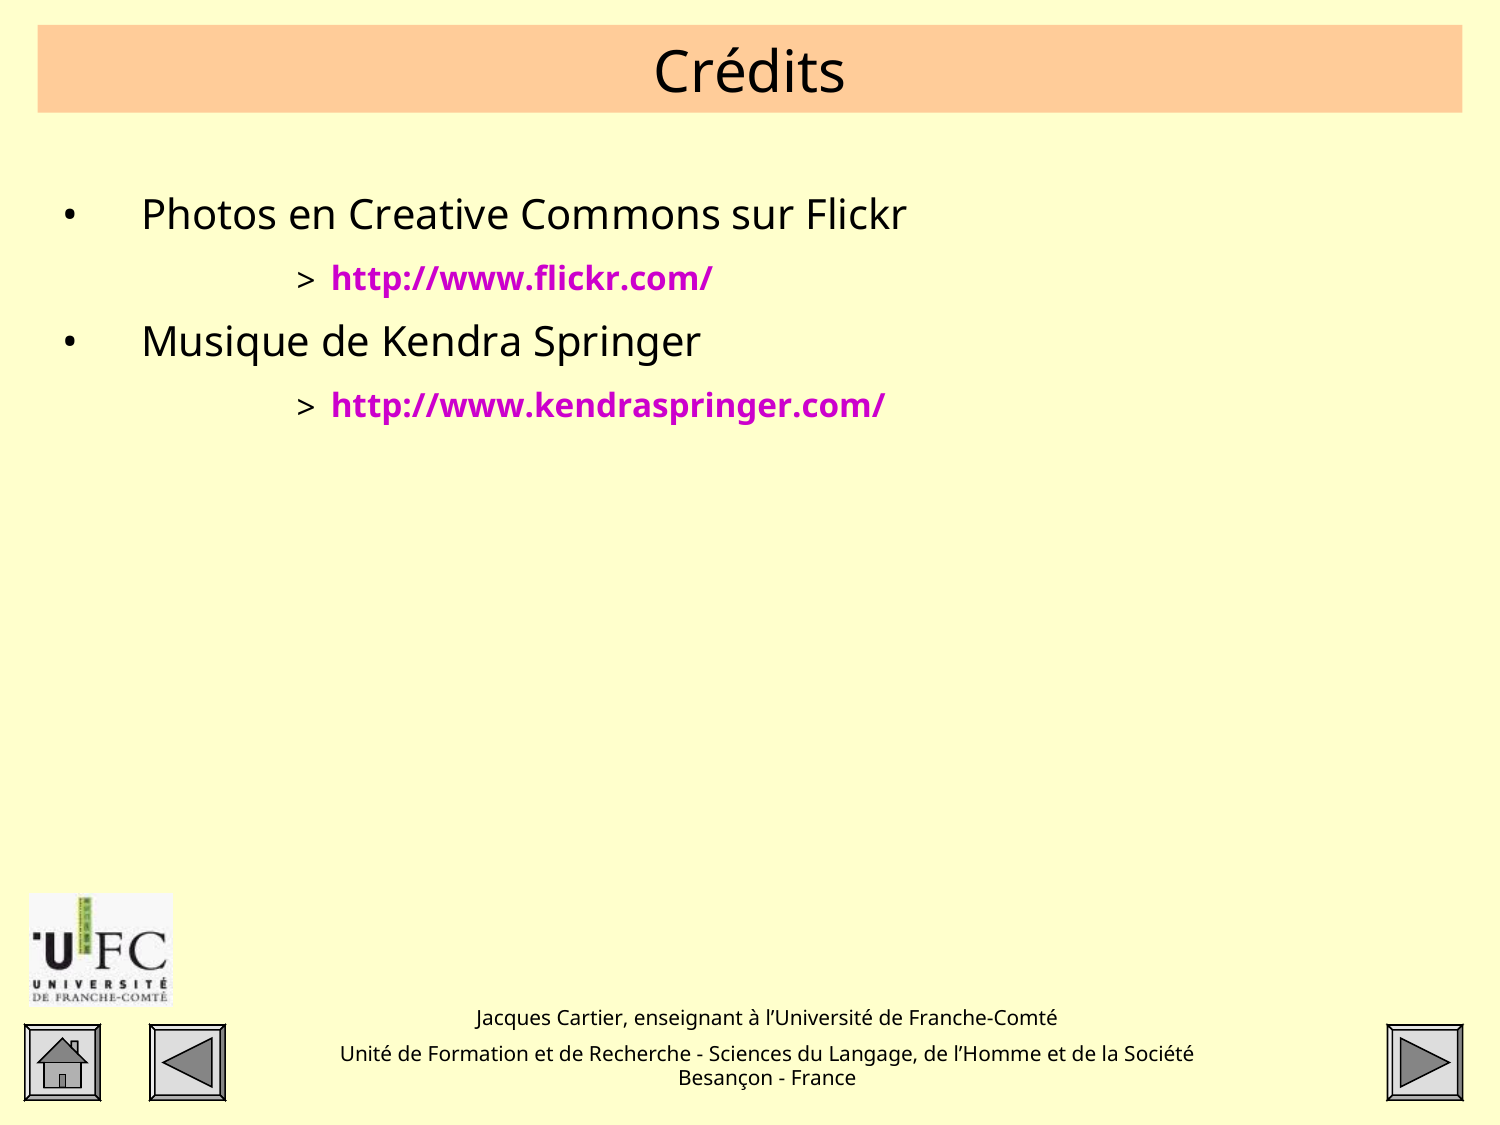

# Crédits
Photos en Creative Commons sur Flickr
http://www.flickr.com/
Musique de Kendra Springer
http://www.kendraspringer.com/